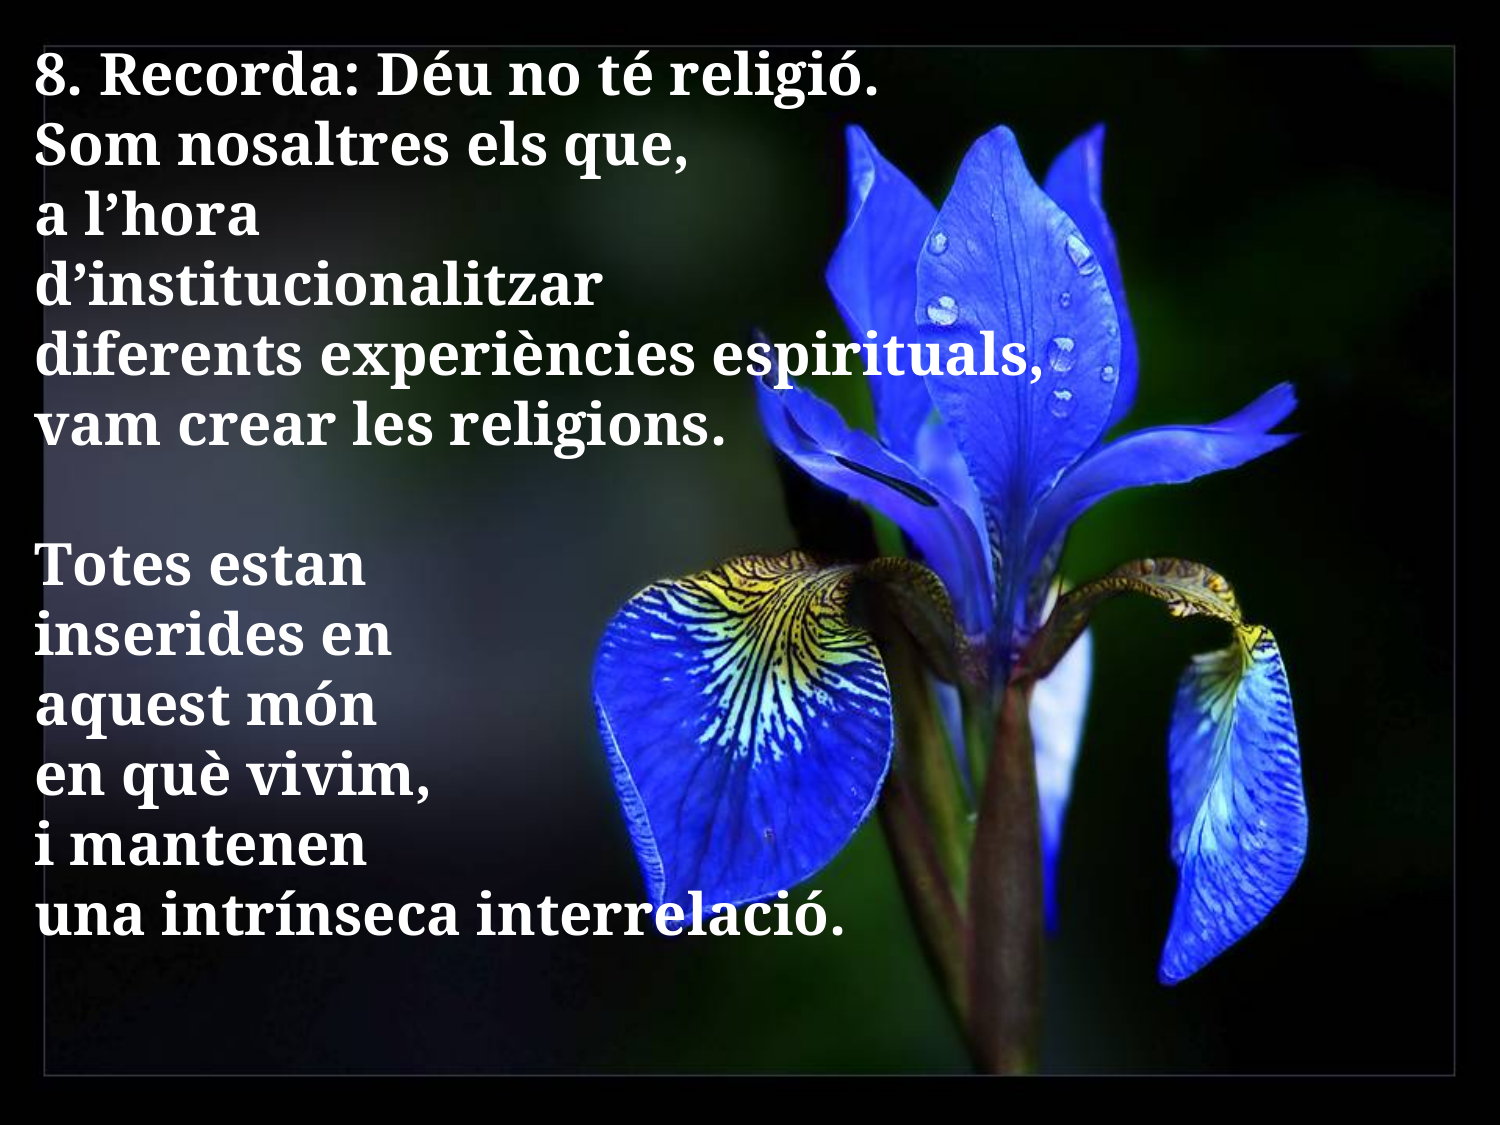

8. Recorda: Déu no té religió.
Som nosaltres els que,
a l’hora
d’institucionalitzar
diferents experiències espirituals,
vam crear les religions.
Totes estan
inserides en
aquest món
en què vivim,
i mantenen
una intrínseca interrelació.